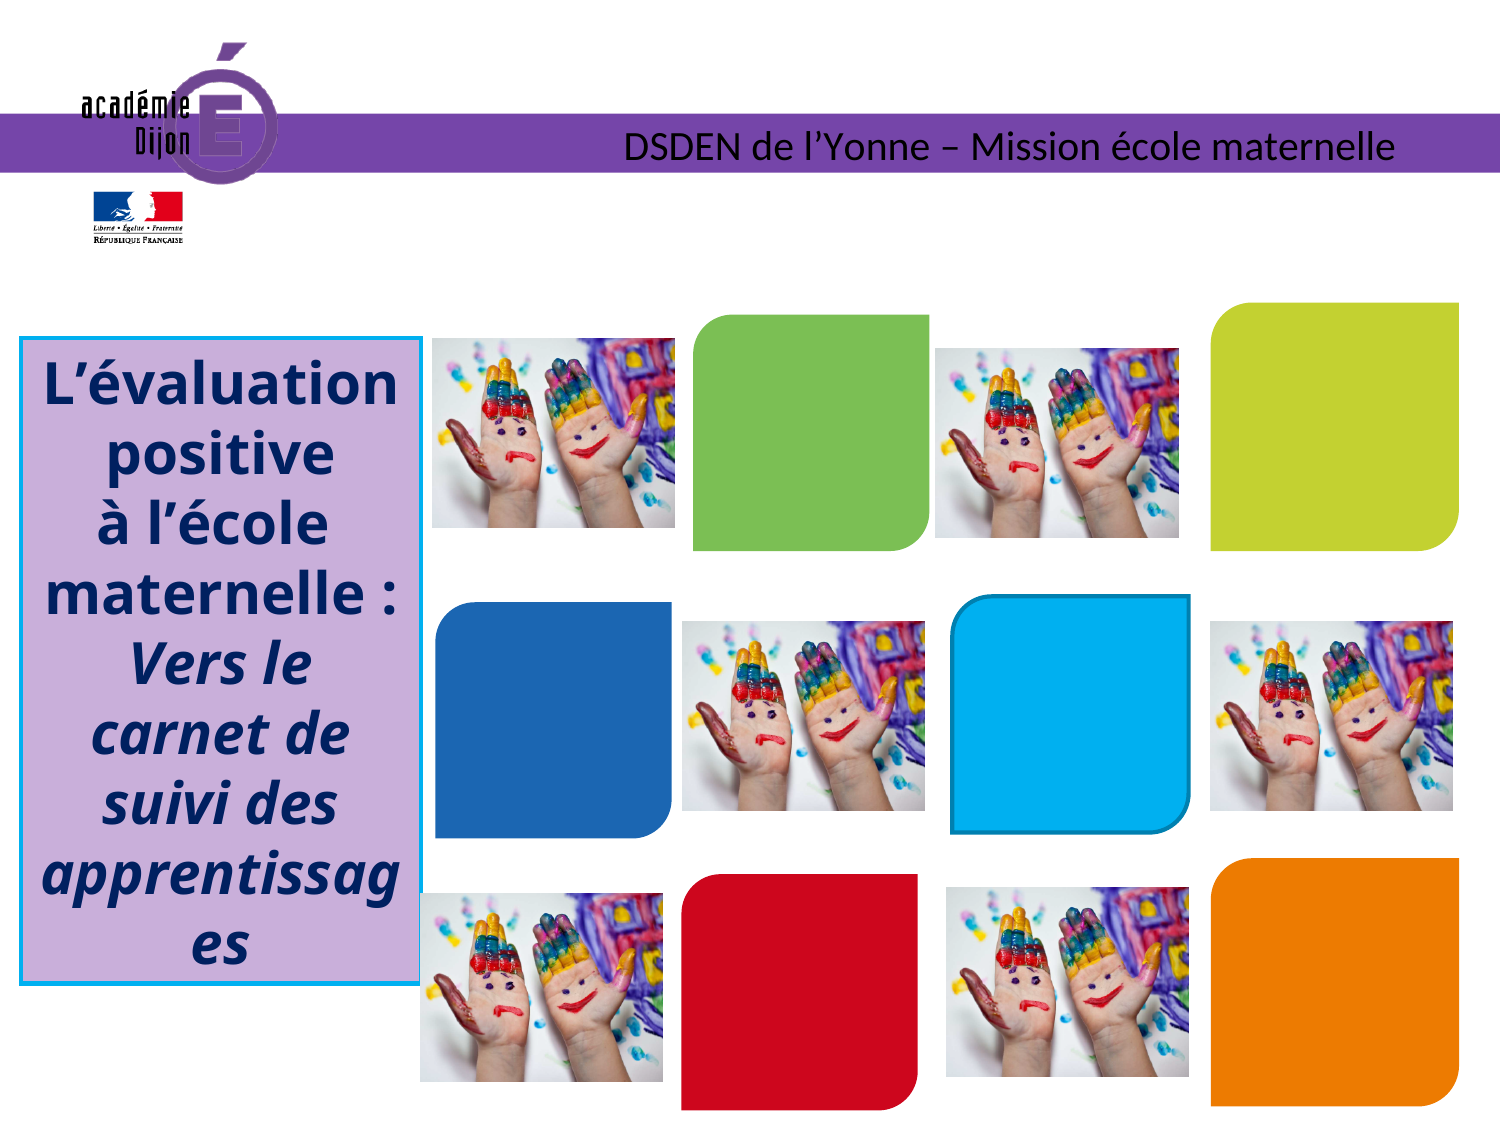

DSDEN de l’Yonne – Mission école maternelle
L’évaluation
positive
à l’école maternelle :
Vers le carnet de suivi des apprentissages